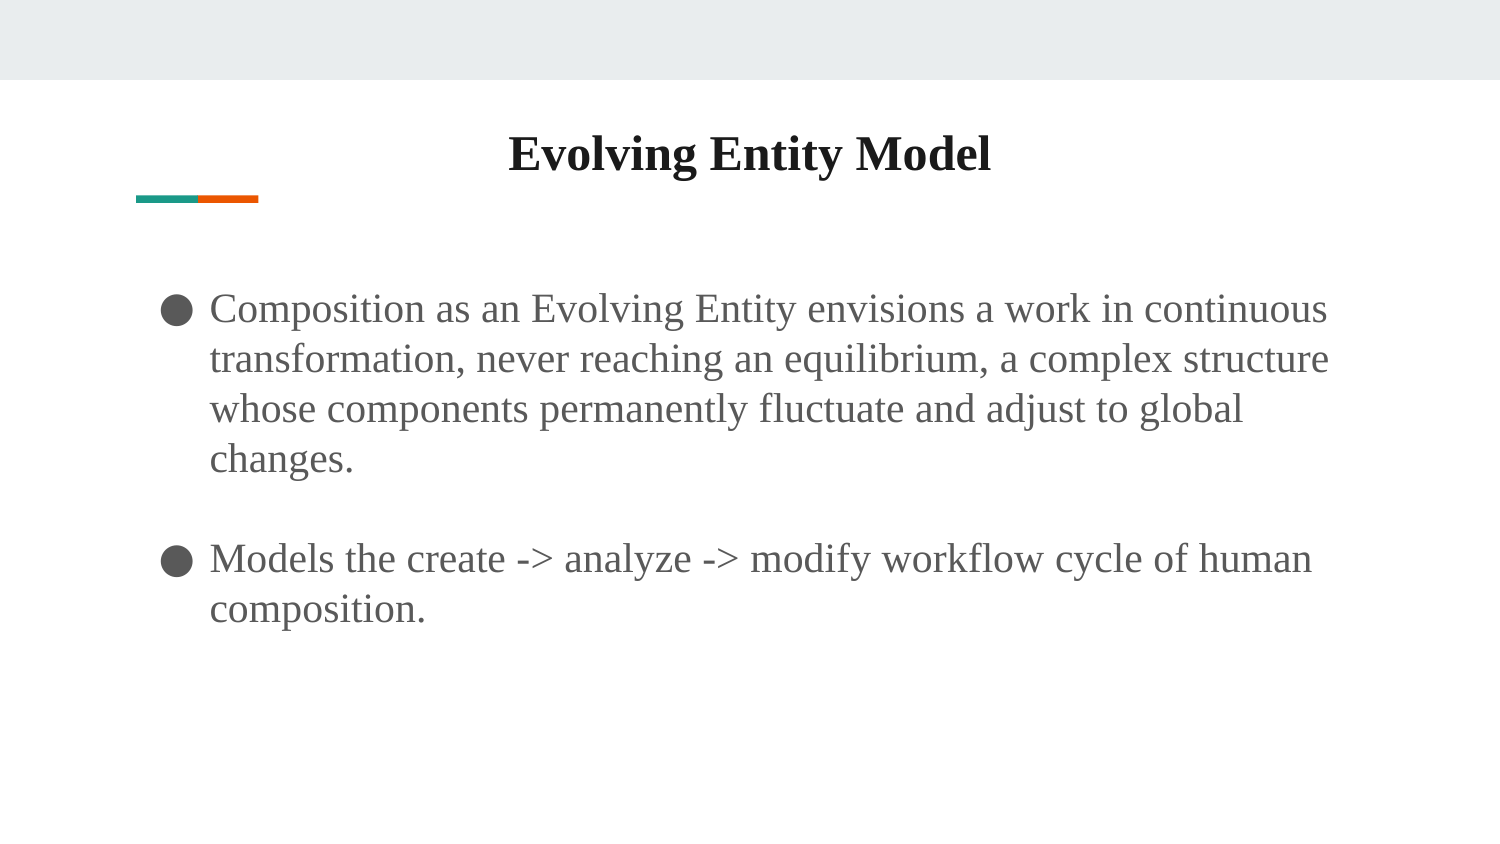

# Evolving Entity Model
Composition as an Evolving Entity envisions a work in continuous transformation, never reaching an equilibrium, a complex structure whose components permanently fluctuate and adjust to global changes.
Models the create -> analyze -> modify workflow cycle of human composition.